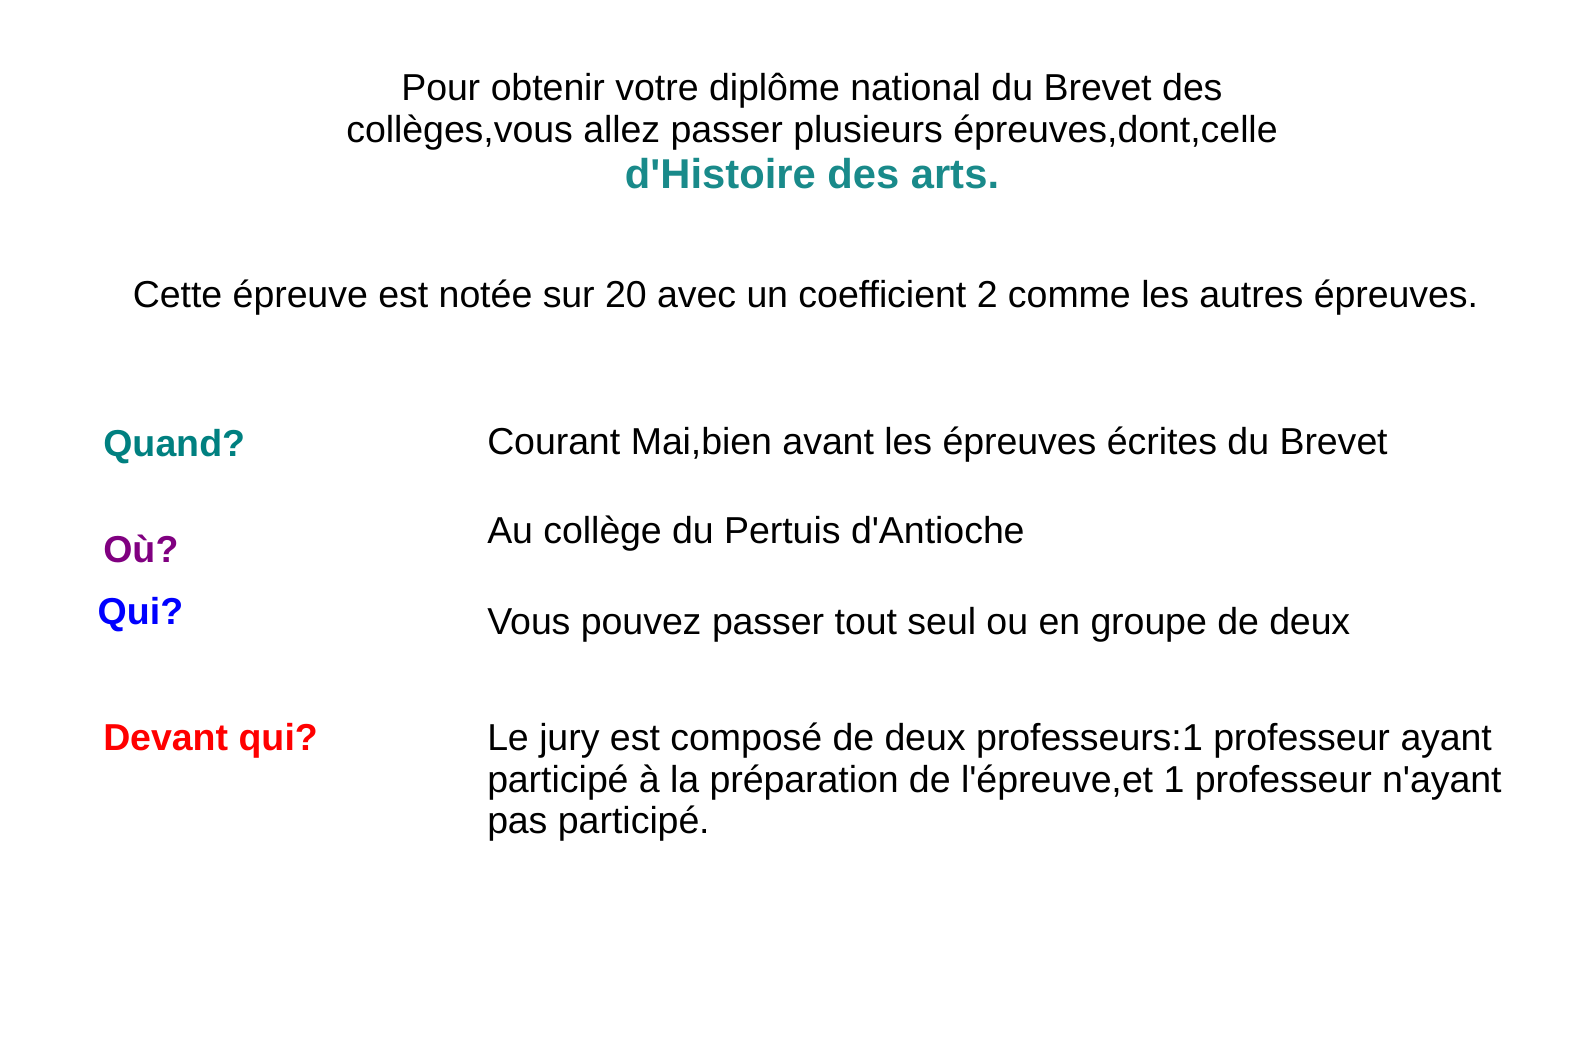

Pour obtenir votre diplôme national du Brevet des collèges,vous allez passer plusieurs épreuves,dont,celle d'Histoire des arts.
Cette épreuve est notée sur 20 avec un coefficient 2 comme les autres épreuves.
Quoi?
Courant Mai,bien avant les épreuves écrites du Brevet
Quand?
Au collège du Pertuis d'Antioche
Où?
Qui?
Vous pouvez passer tout seul ou en groupe de deux
Devant qui?
Le jury est composé de deux professeurs:1 professeur ayant participé à la préparation de l'épreuve,et 1 professeur n'ayant pas participé.